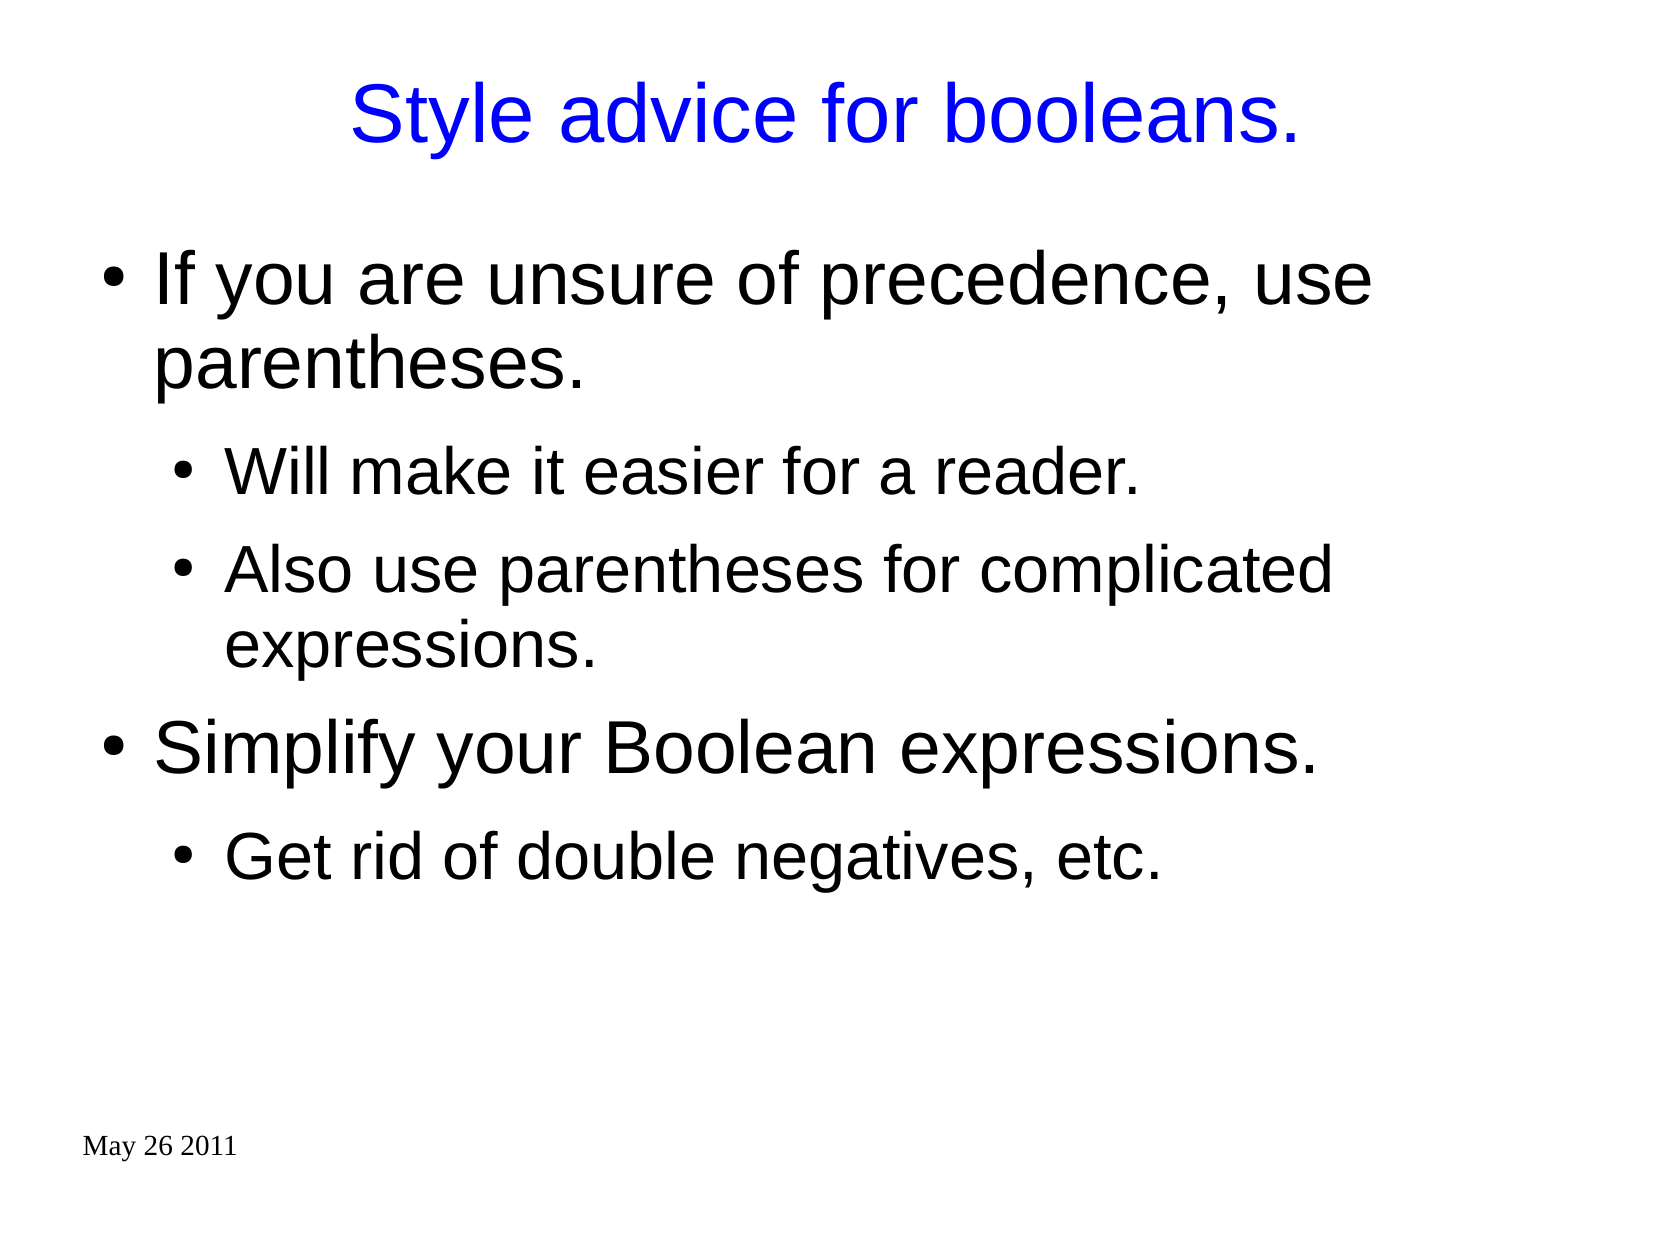

# Style advice for booleans.
If you are unsure of precedence, use parentheses.
Will make it easier for a reader.
Also use parentheses for complicated expressions.
Simplify your Boolean expressions.
Get rid of double negatives, etc.
May 26 2011